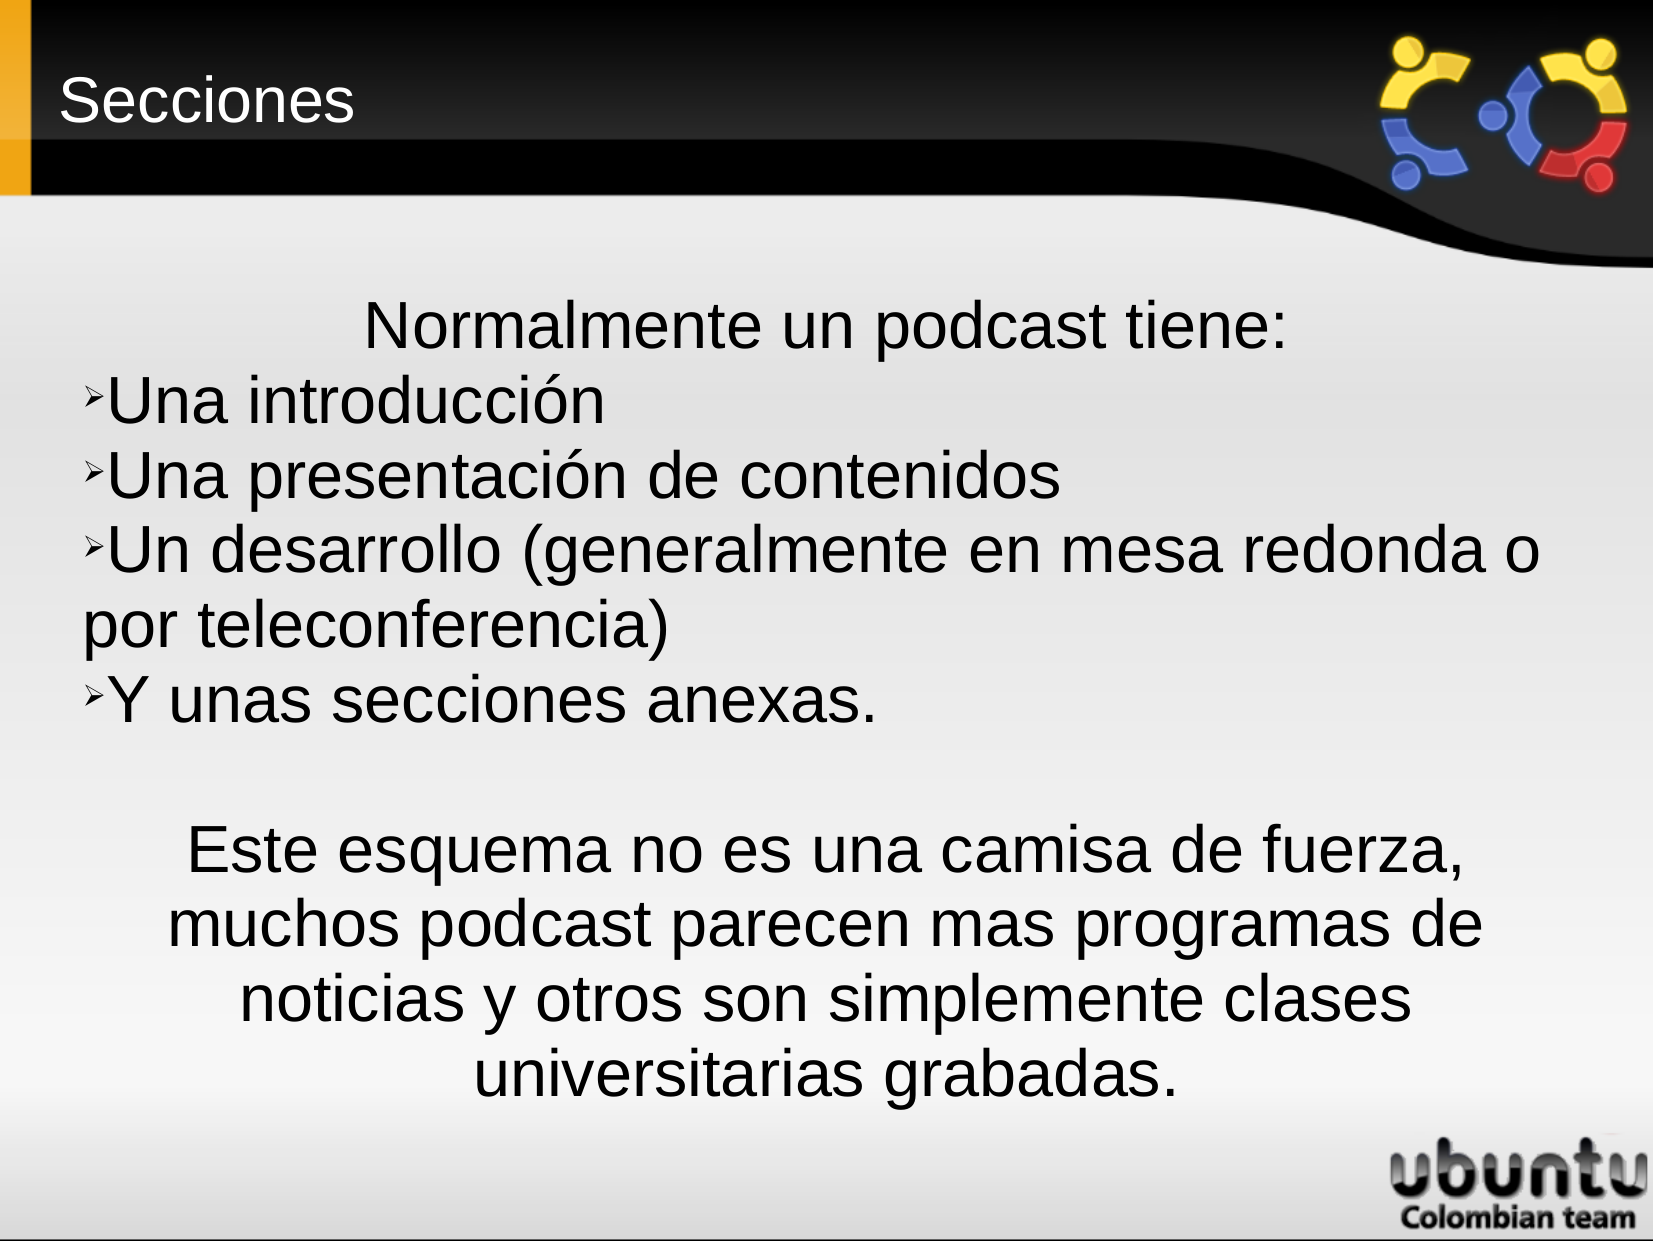

# Secciones
Normalmente un podcast tiene:
Una introducción
Una presentación de contenidos
Un desarrollo (generalmente en mesa redonda o por teleconferencia)
Y unas secciones anexas.
Este esquema no es una camisa de fuerza, muchos podcast parecen mas programas de noticias y otros son simplemente clases universitarias grabadas.